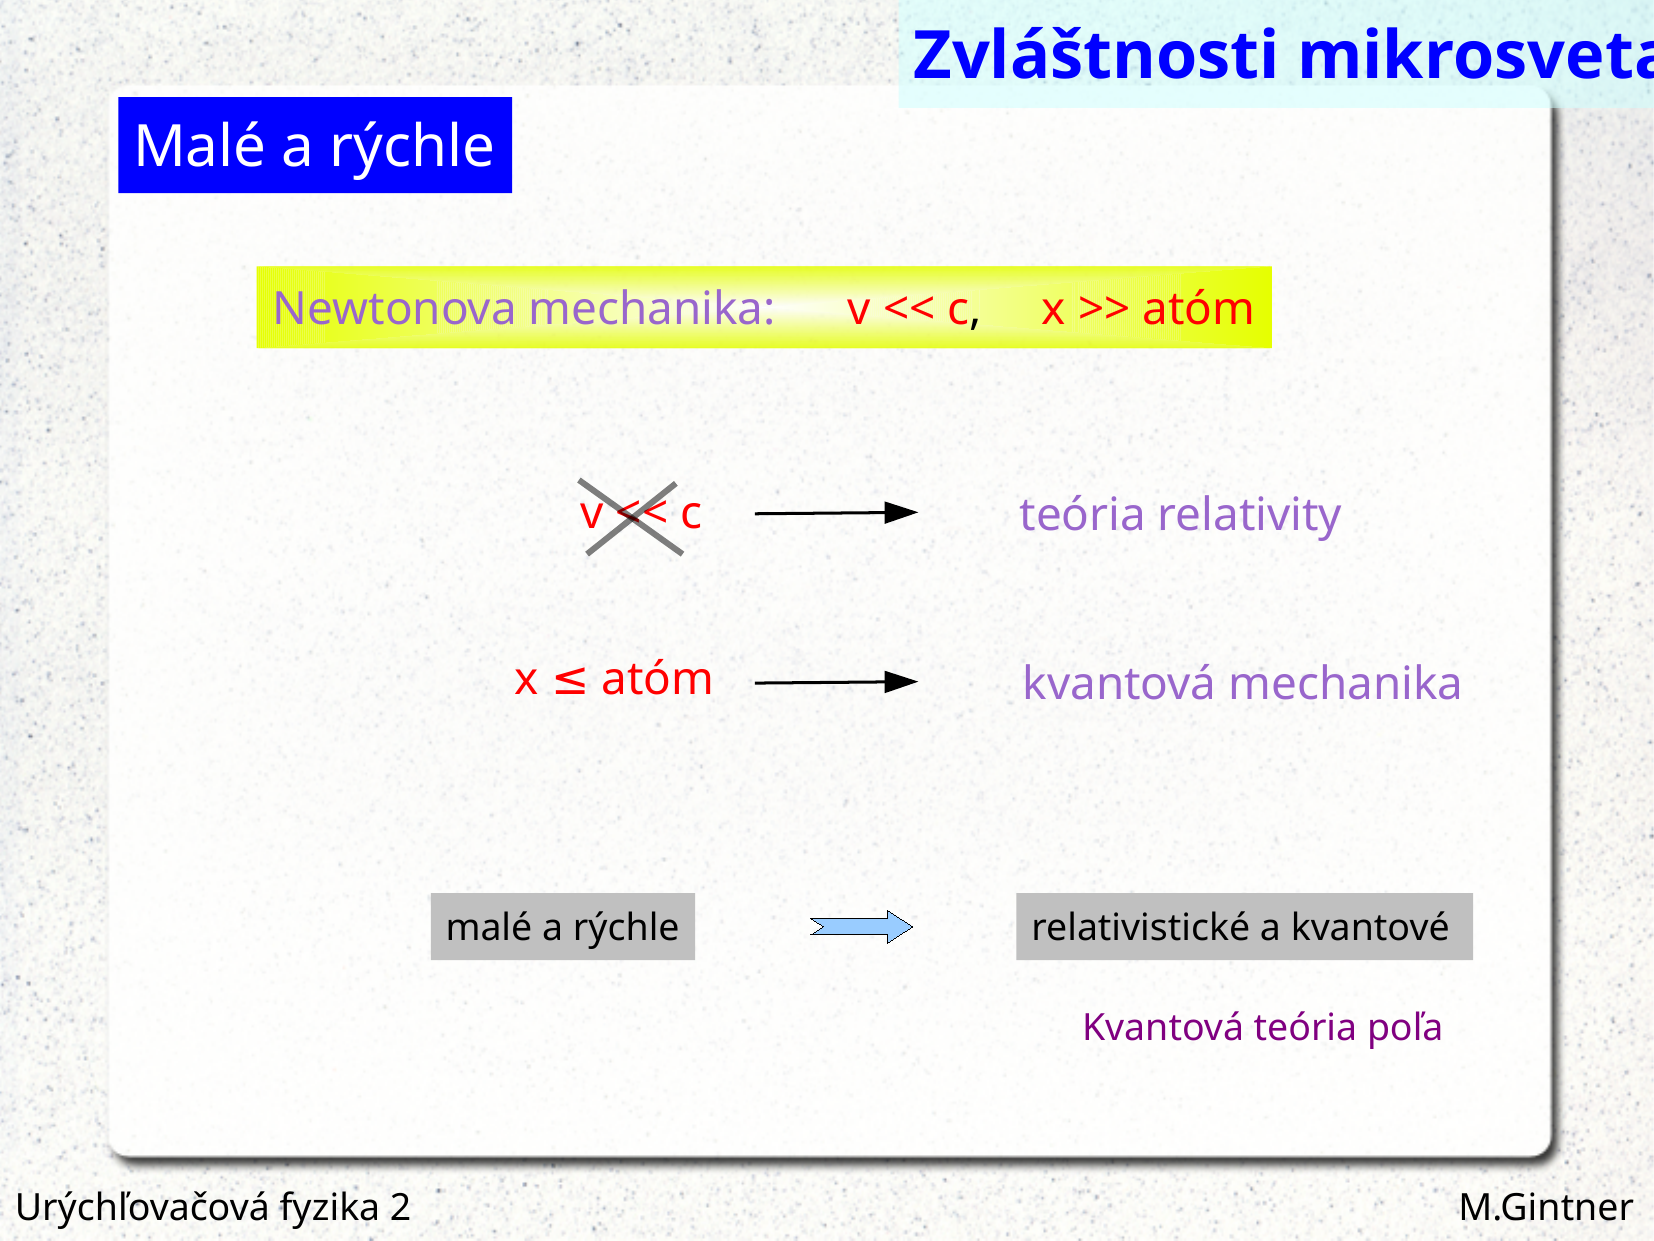

Zvláštnosti mikrosveta
Malé a rýchle
Newtonova mechanika: v << c, x >> atóm
v << c
teória relativity
x ≤ atóm
kvantová mechanika
malé a rýchle
relativistické a kvantové
Kvantová teória poľa
Urýchľovačová fyzika 2
M.Gintner